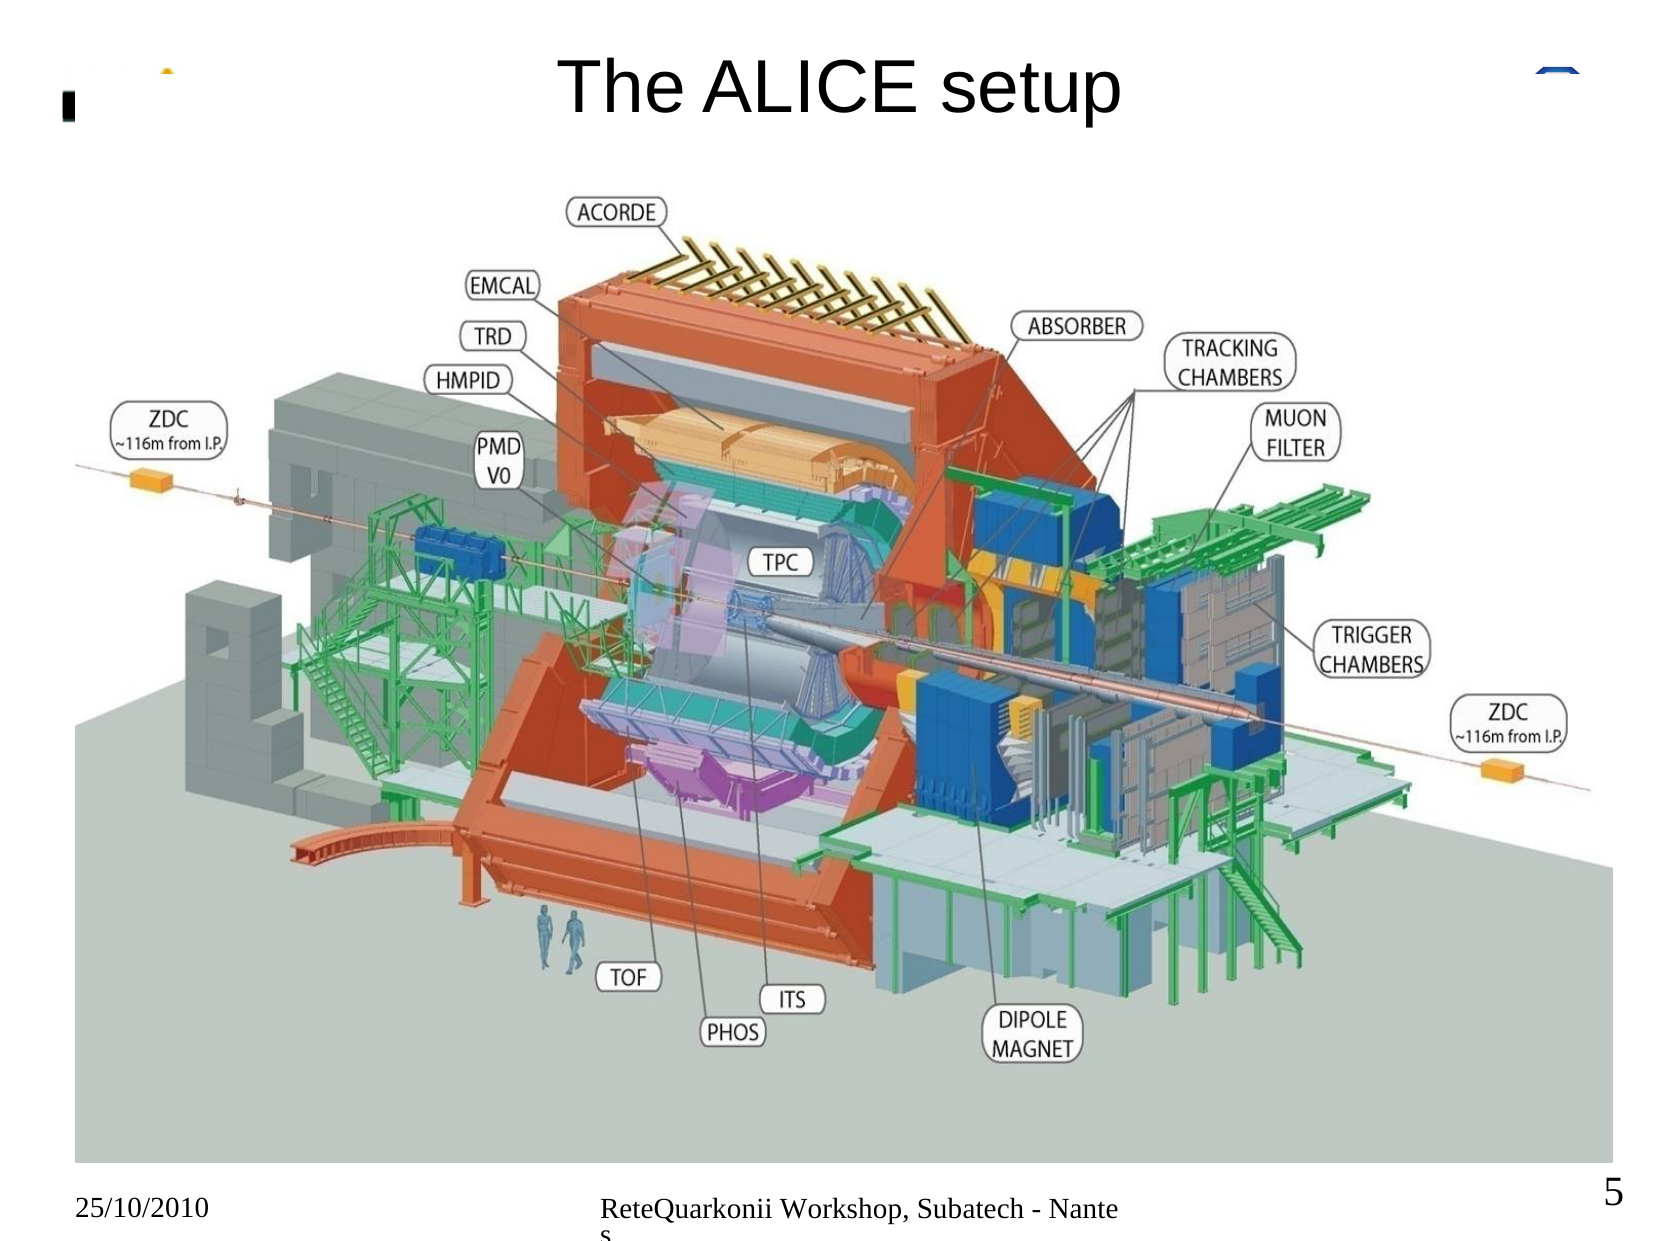

The ALICE setup
5
25/10/2010
ReteQuarkonii Workshop, Subatech - Nantes